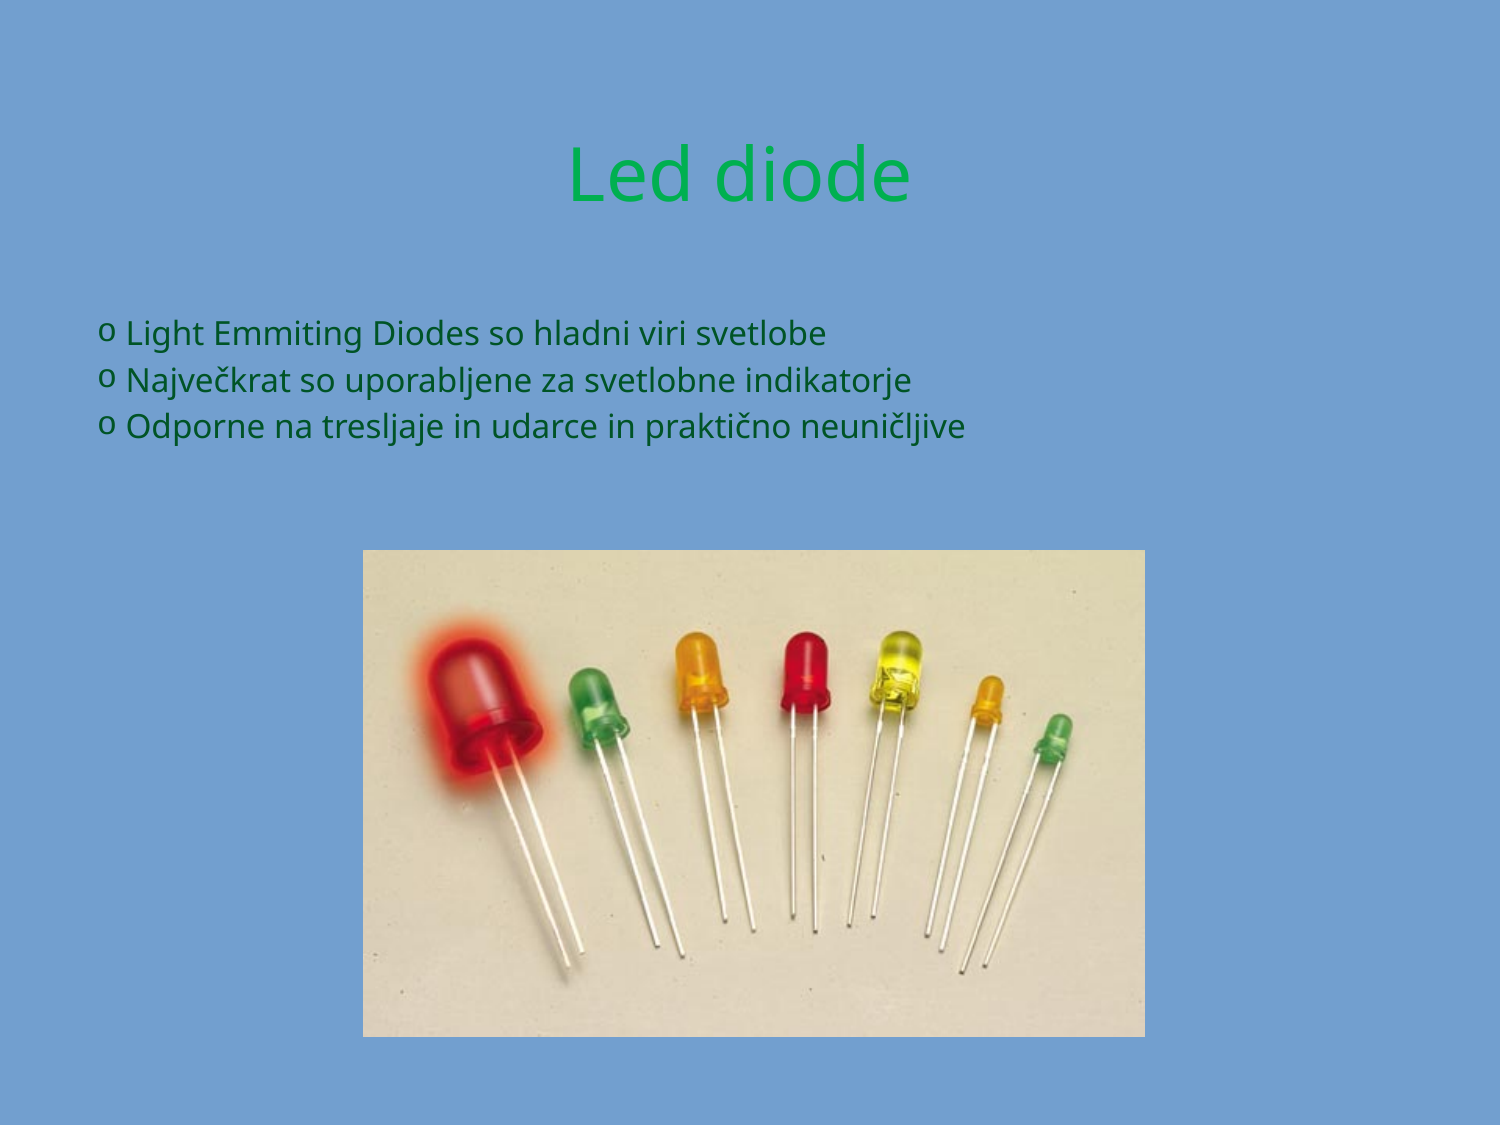

# Led diode
 Light Emmiting Diodes so hladni viri svetlobe
 Največkrat so uporabljene za svetlobne indikatorje
 Odporne na tresljaje in udarce in praktično neuničljive